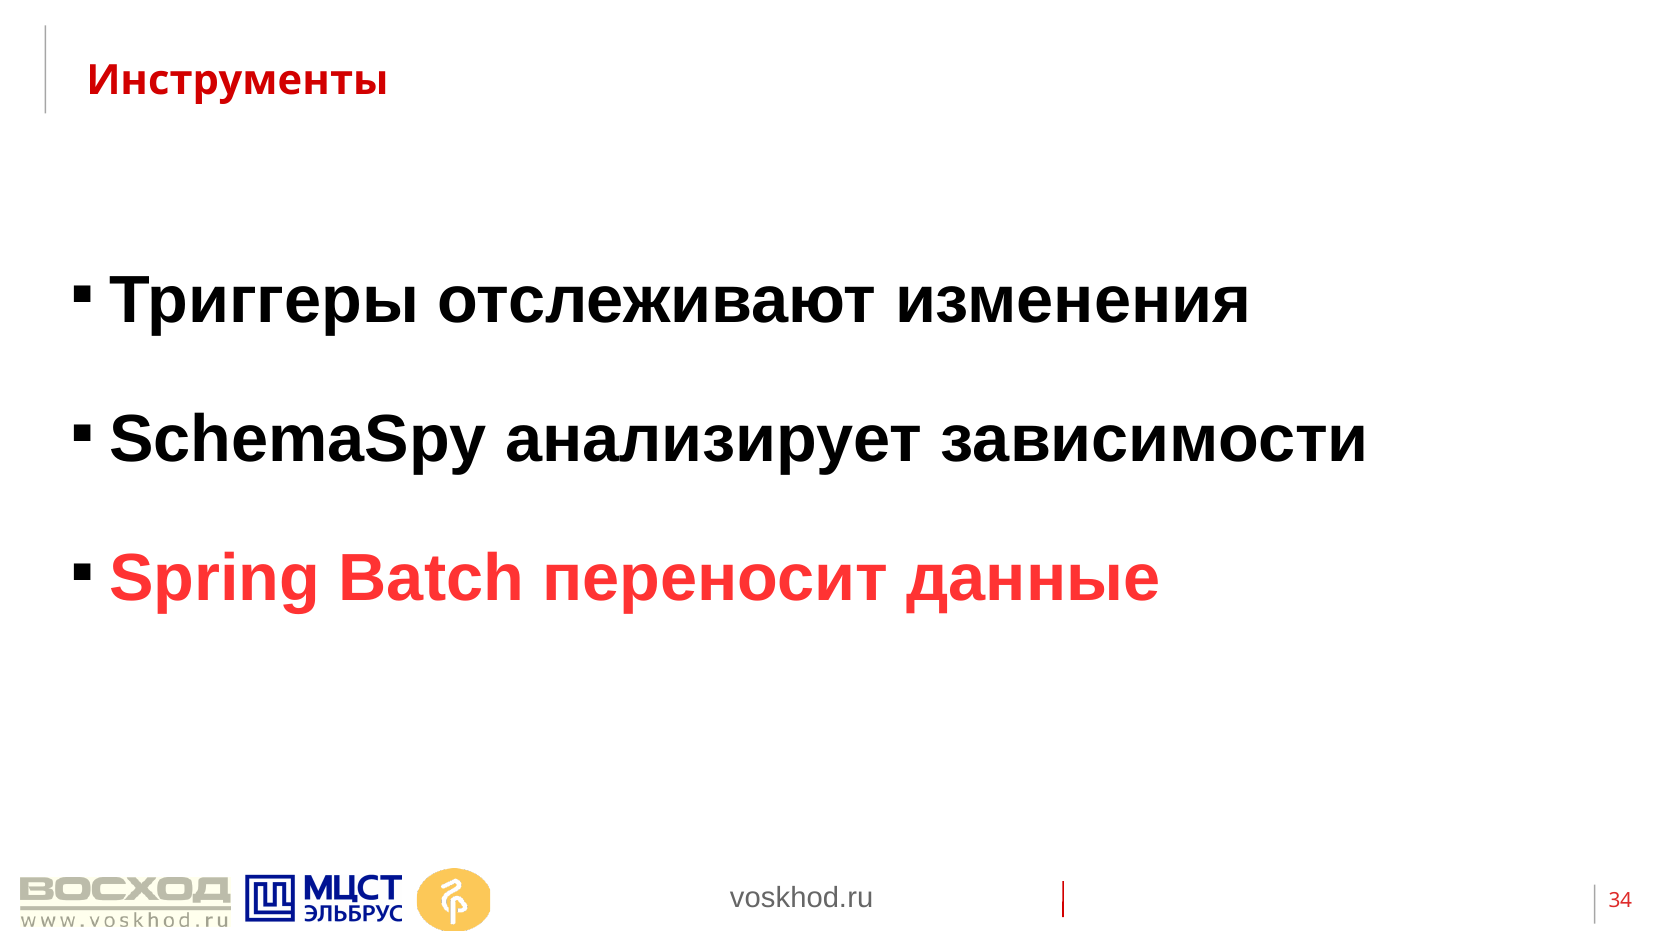

# Инструменты
Триггеры отслеживают изменения
SchemaSpy анализирует зависимости
Spring Batch переносит данные